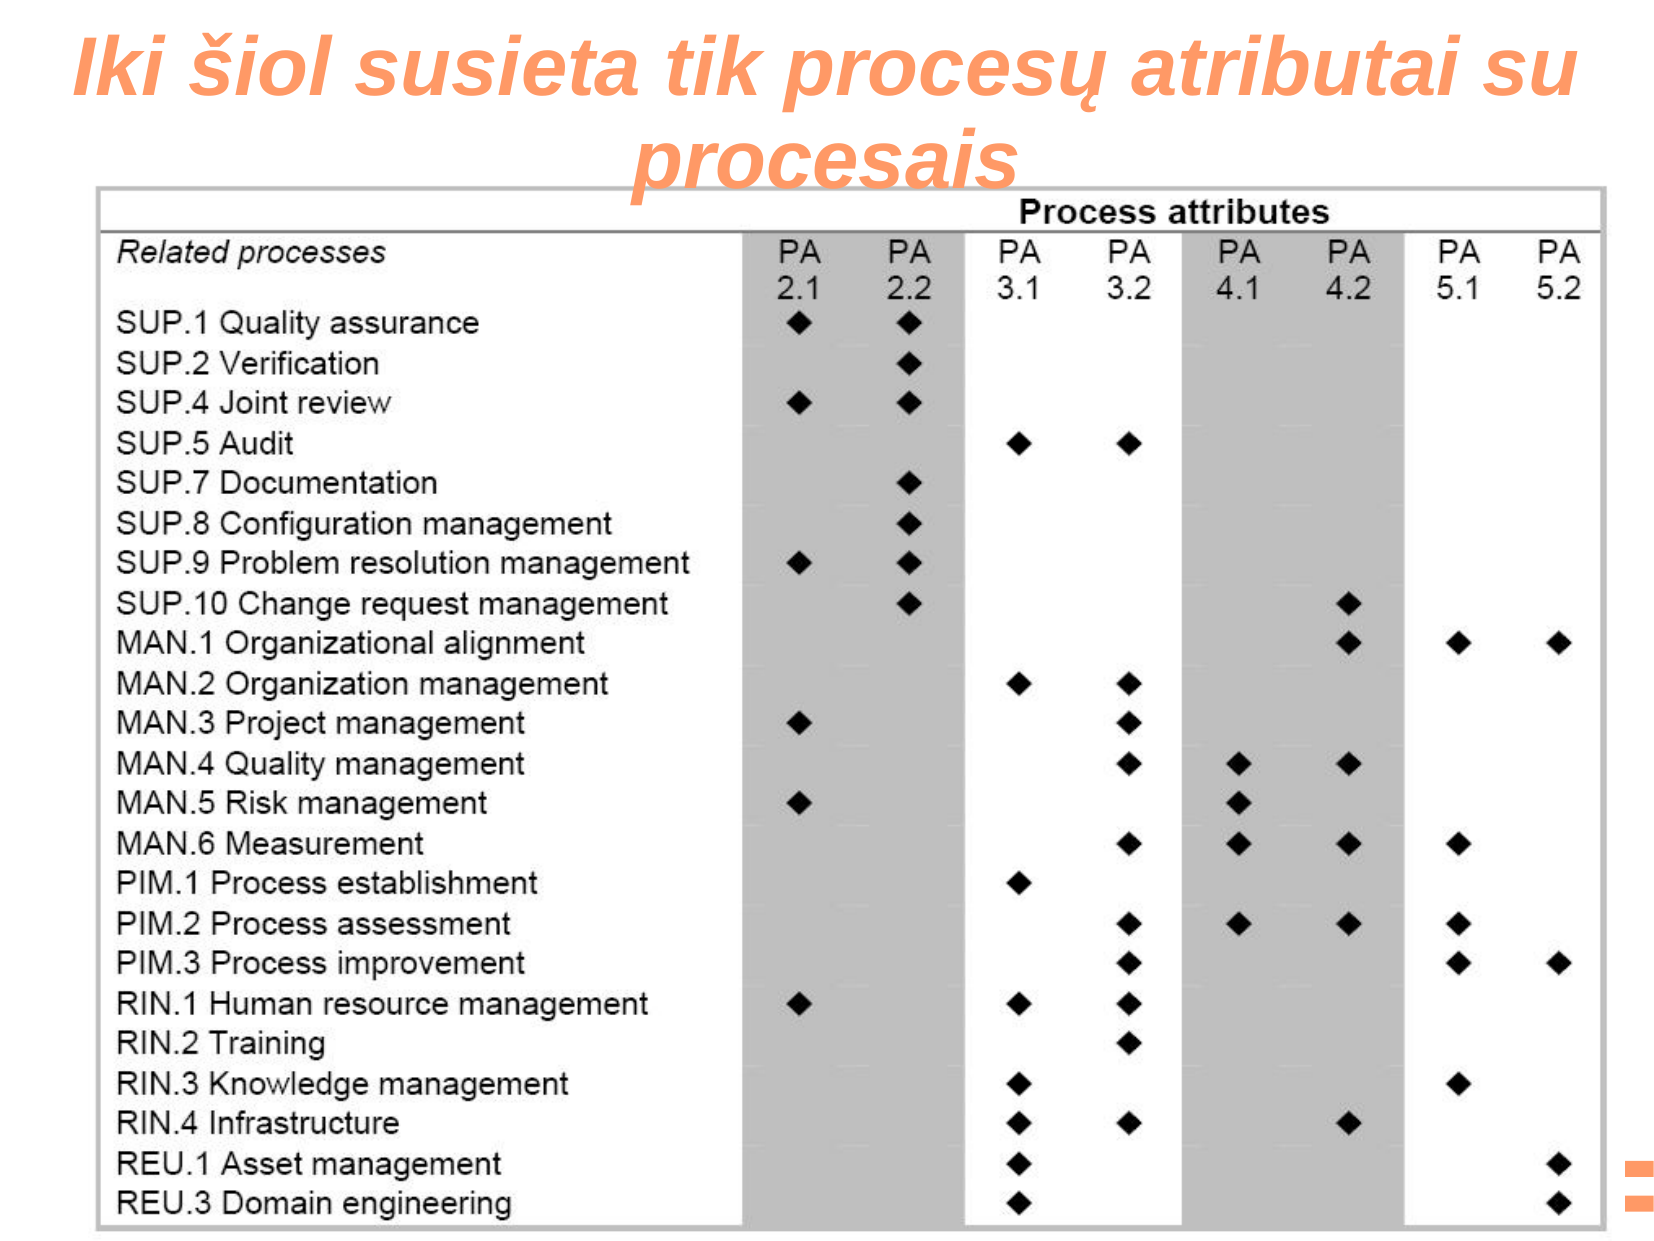

# Iki šiol susieta tik procesų atributai su procesais